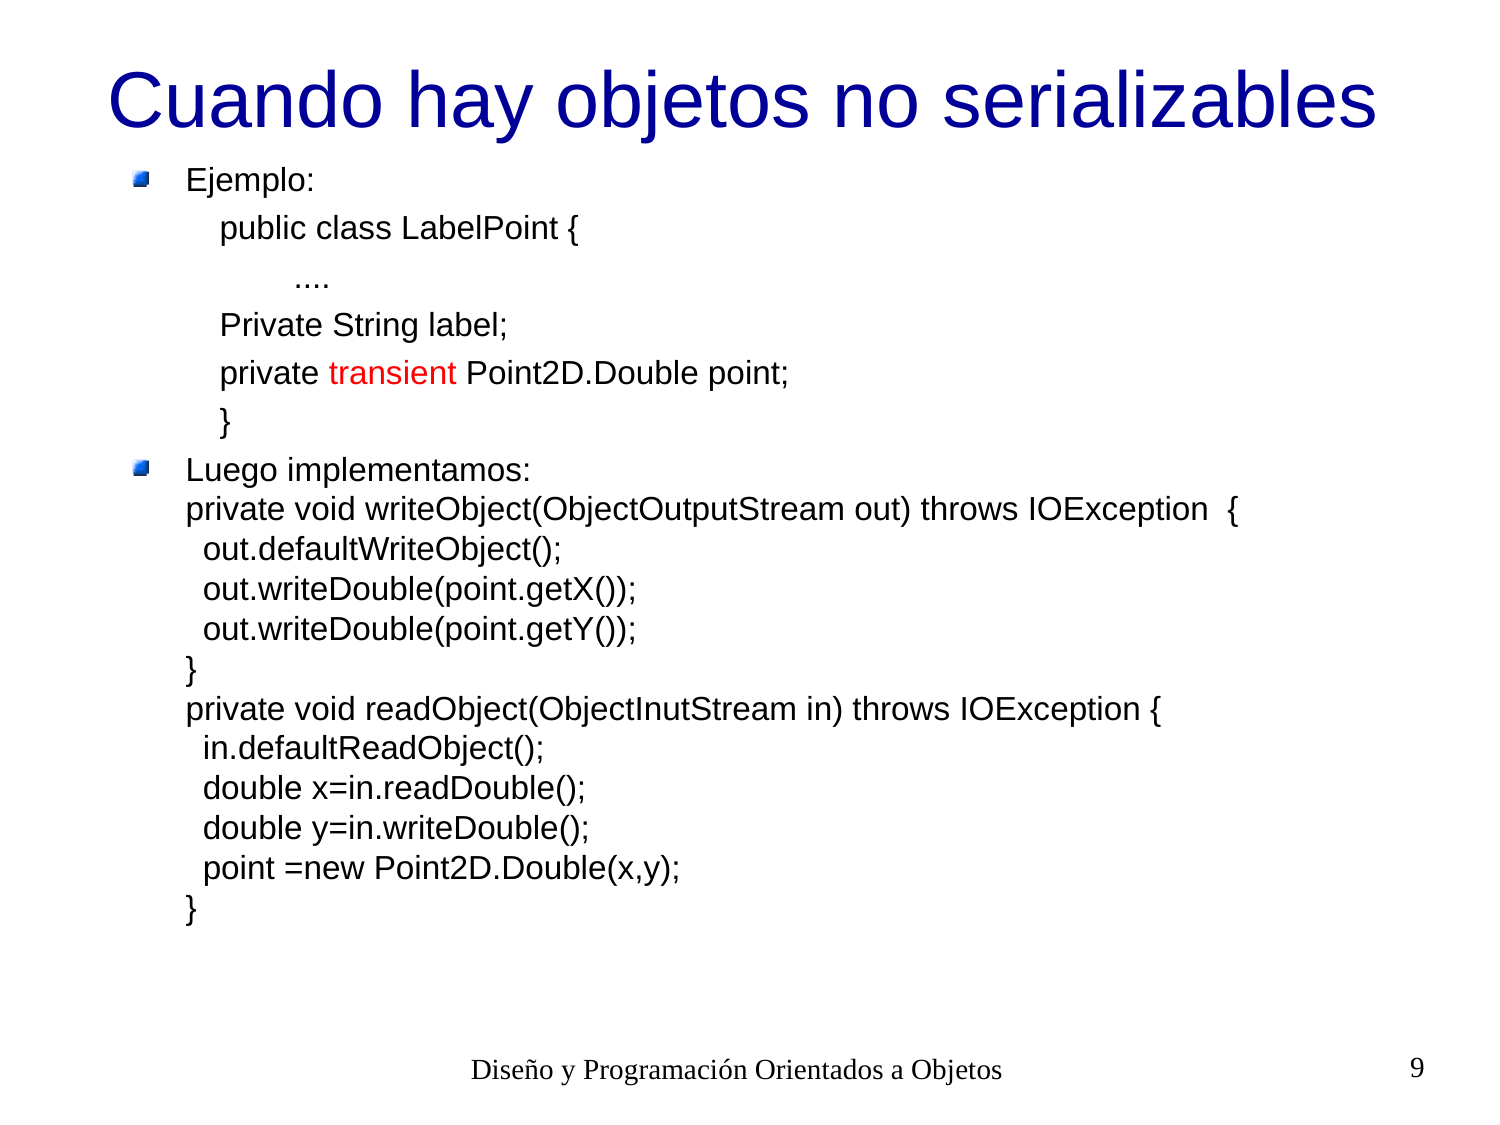

# Cuando hay objetos no serializables
Ejemplo:
public class LabelPoint {
 ....
Private String label;
private transient Point2D.Double point;
}
Luego implementamos:
private void writeObject(ObjectOutputStream out) throws IOException {
	out.defaultWriteObject();
	out.writeDouble(point.getX());
	out.writeDouble(point.getY());
}
private void readObject(ObjectInutStream in) throws IOException {
	in.defaultReadObject();
	double x=in.readDouble();
	double y=in.writeDouble();
	point =new Point2D.Double(x,y);
}
9